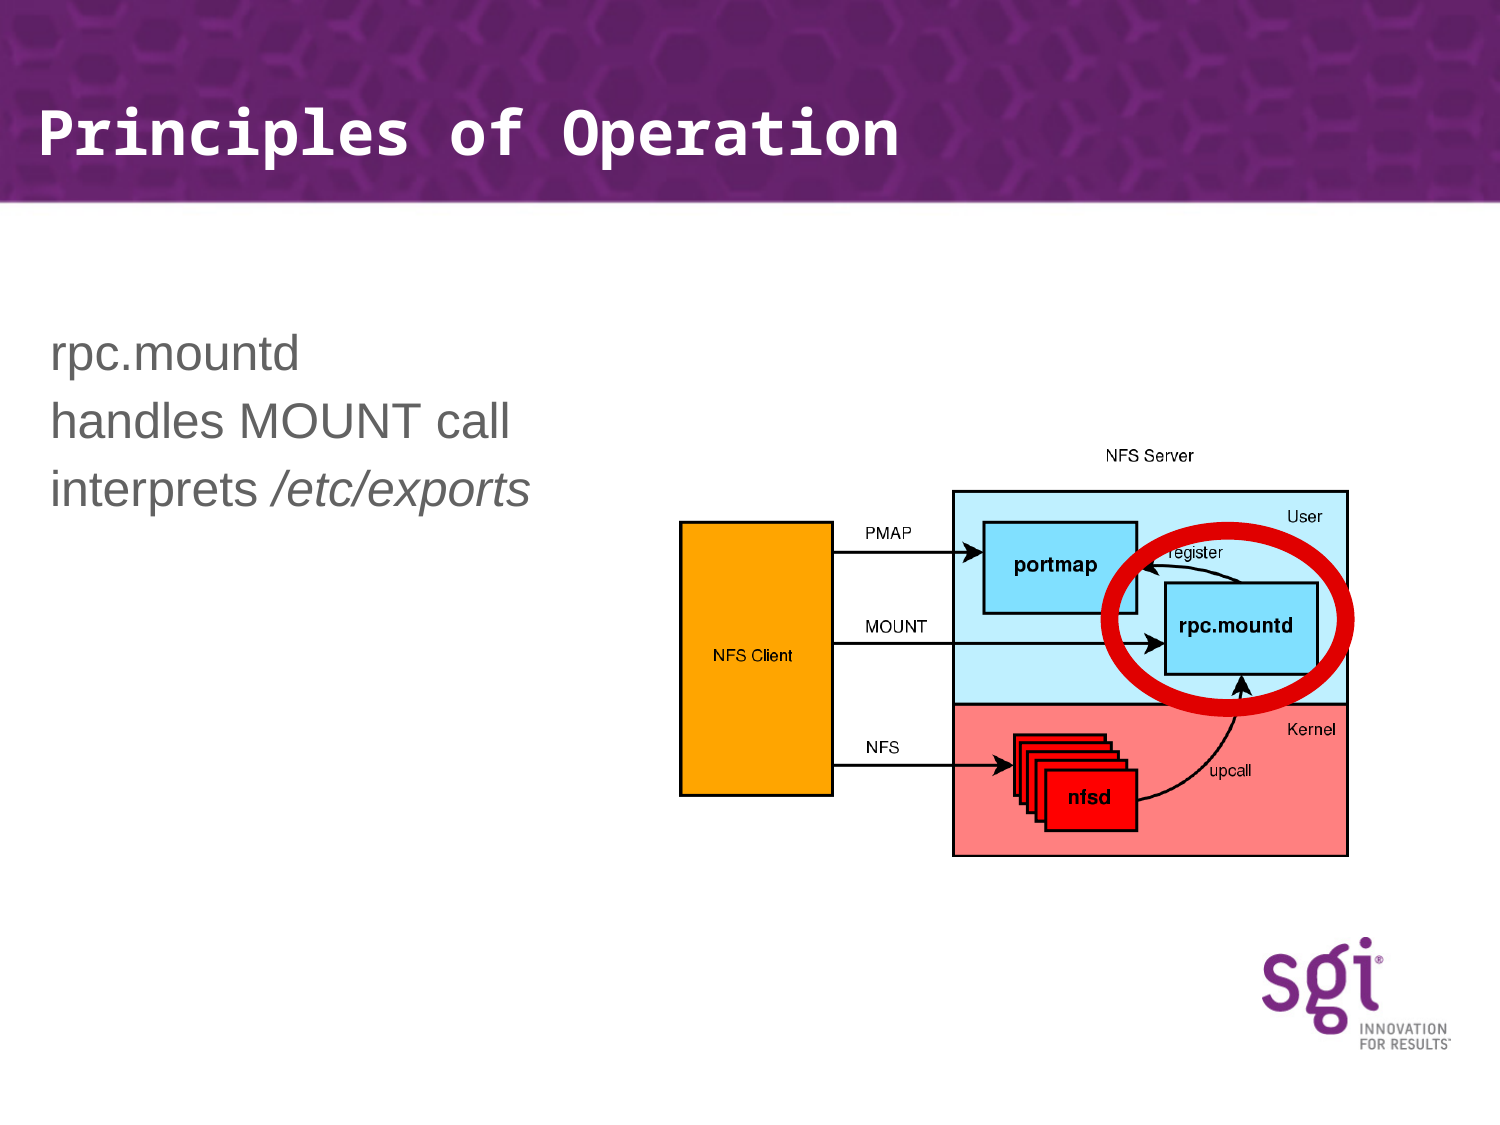

# Principles of Operation
rpc.mountd
handles MOUNT call
interprets /etc/exports